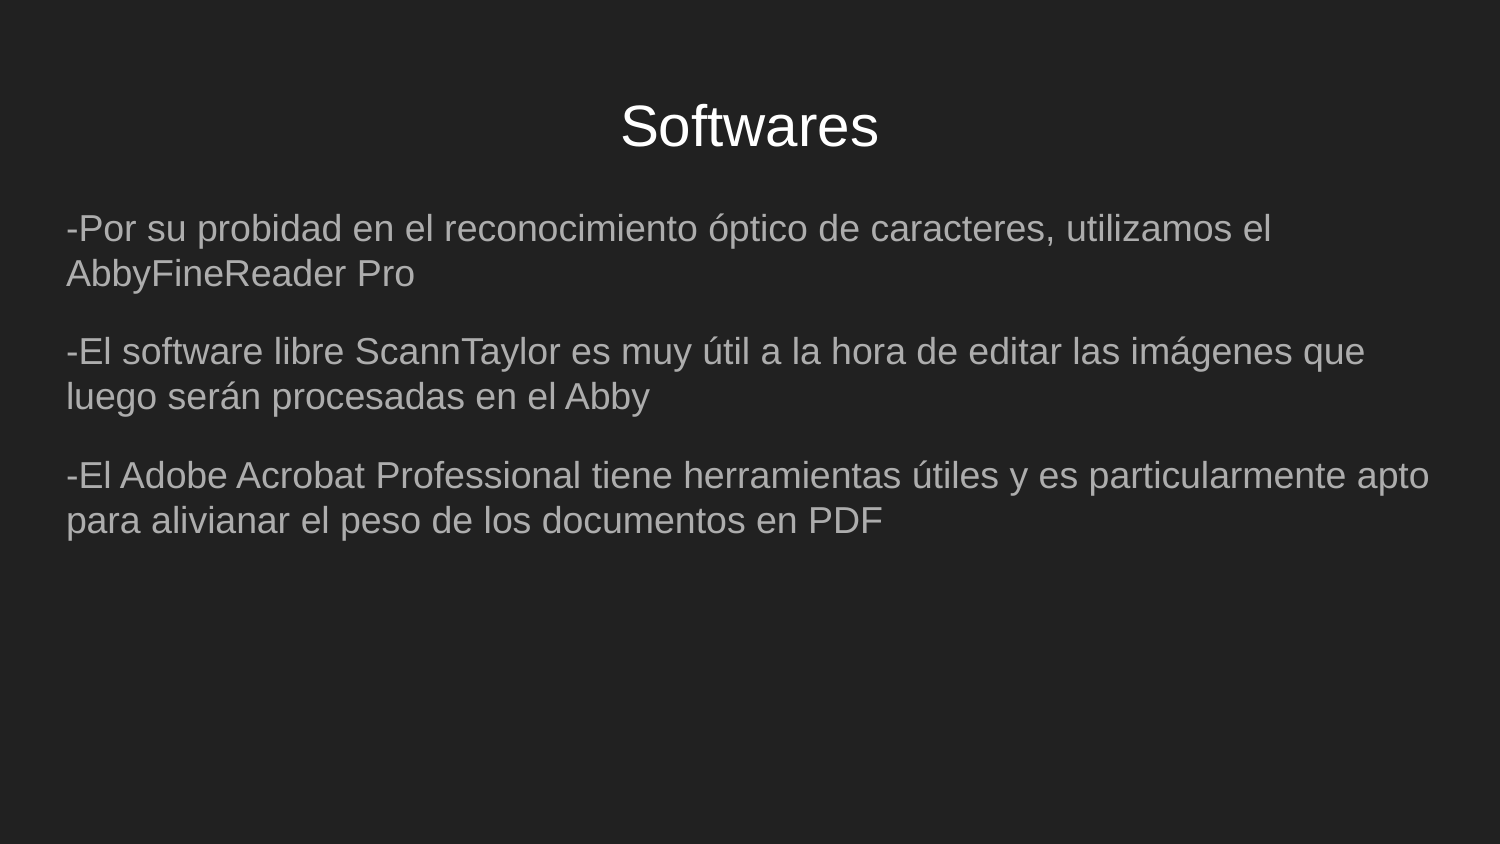

# Softwares
-Por su probidad en el reconocimiento óptico de caracteres, utilizamos el AbbyFineReader Pro
-El software libre ScannTaylor es muy útil a la hora de editar las imágenes que luego serán procesadas en el Abby
-El Adobe Acrobat Professional tiene herramientas útiles y es particularmente apto para alivianar el peso de los documentos en PDF